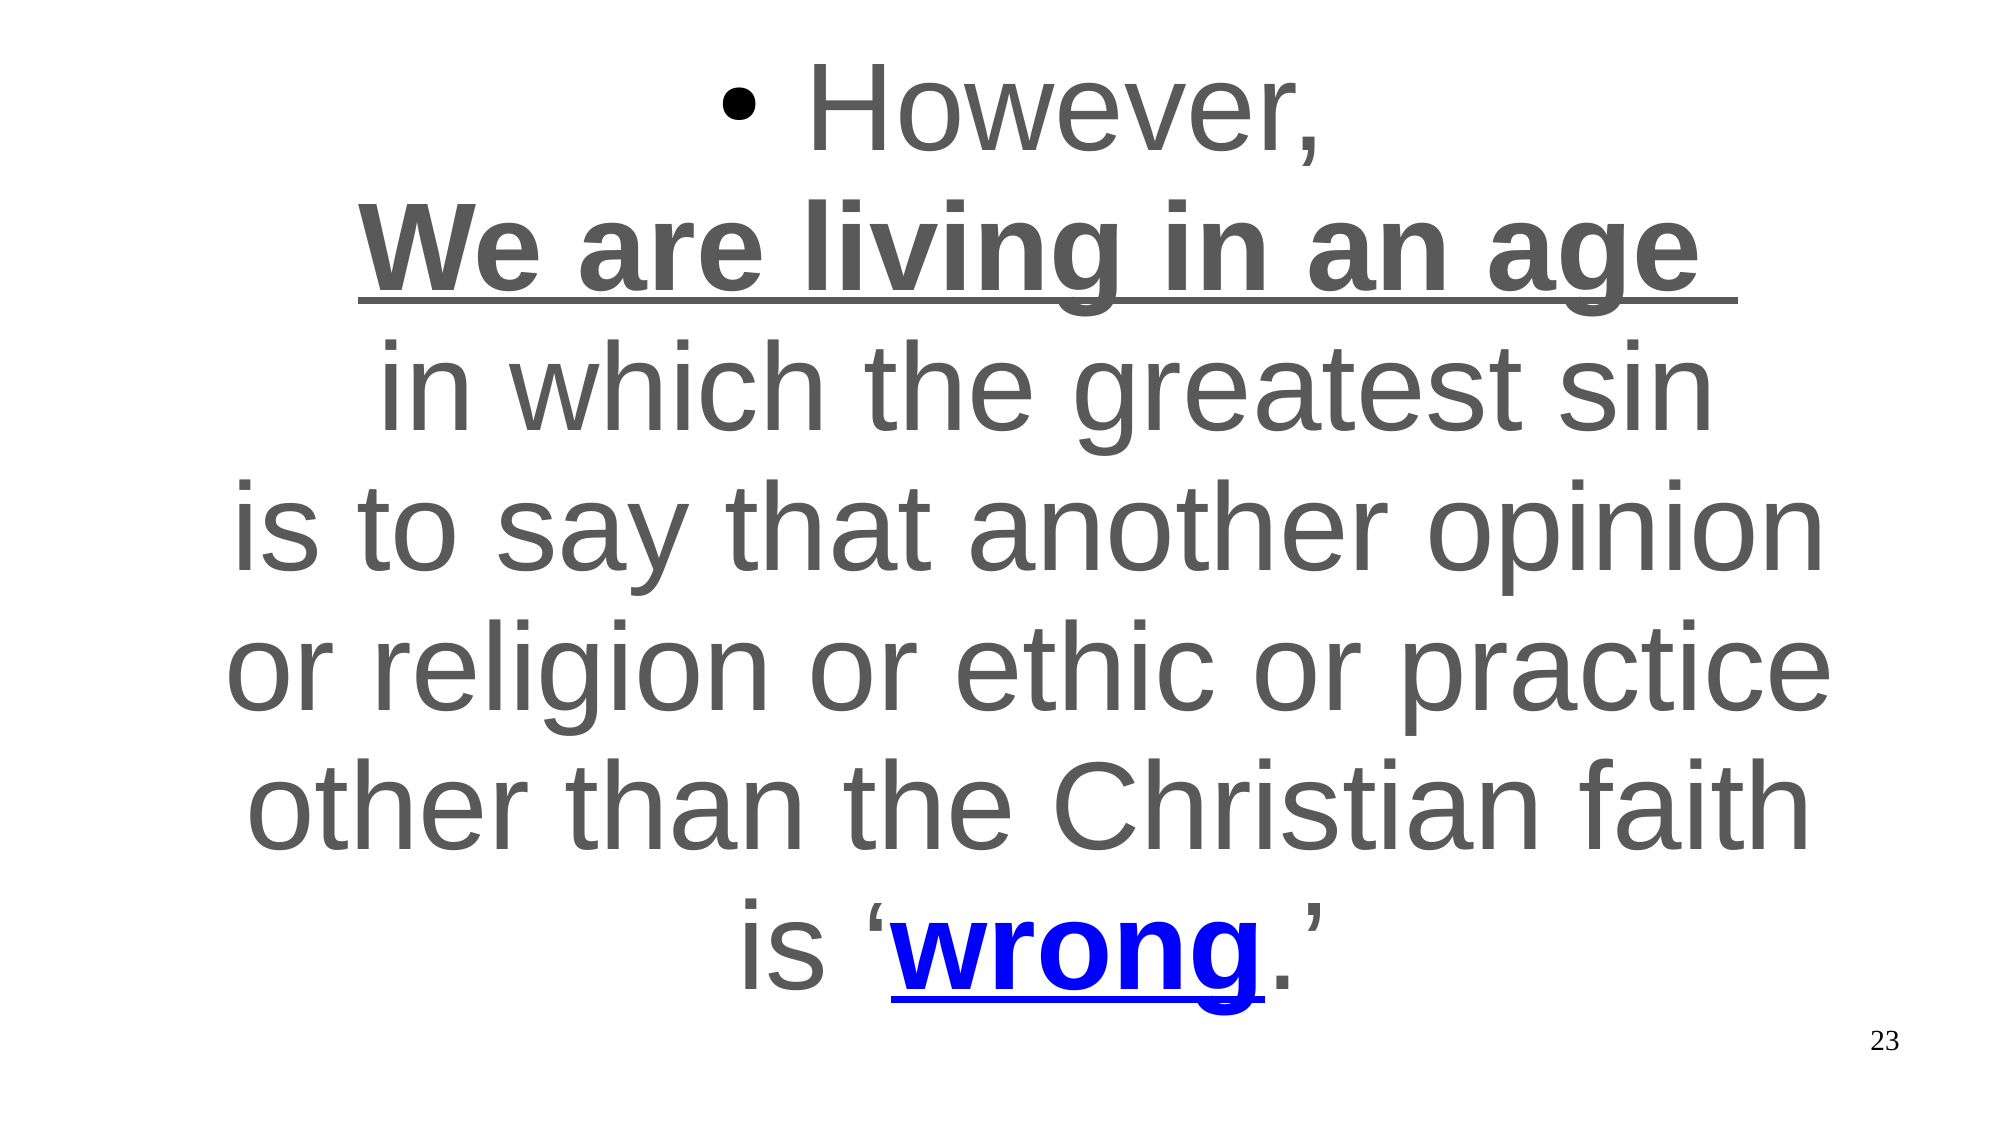

# However, We are living in an age in which the greatest sin is to say that another opinion or religion or ethic or practice other than the Christian faith is ‘wrong.’
23